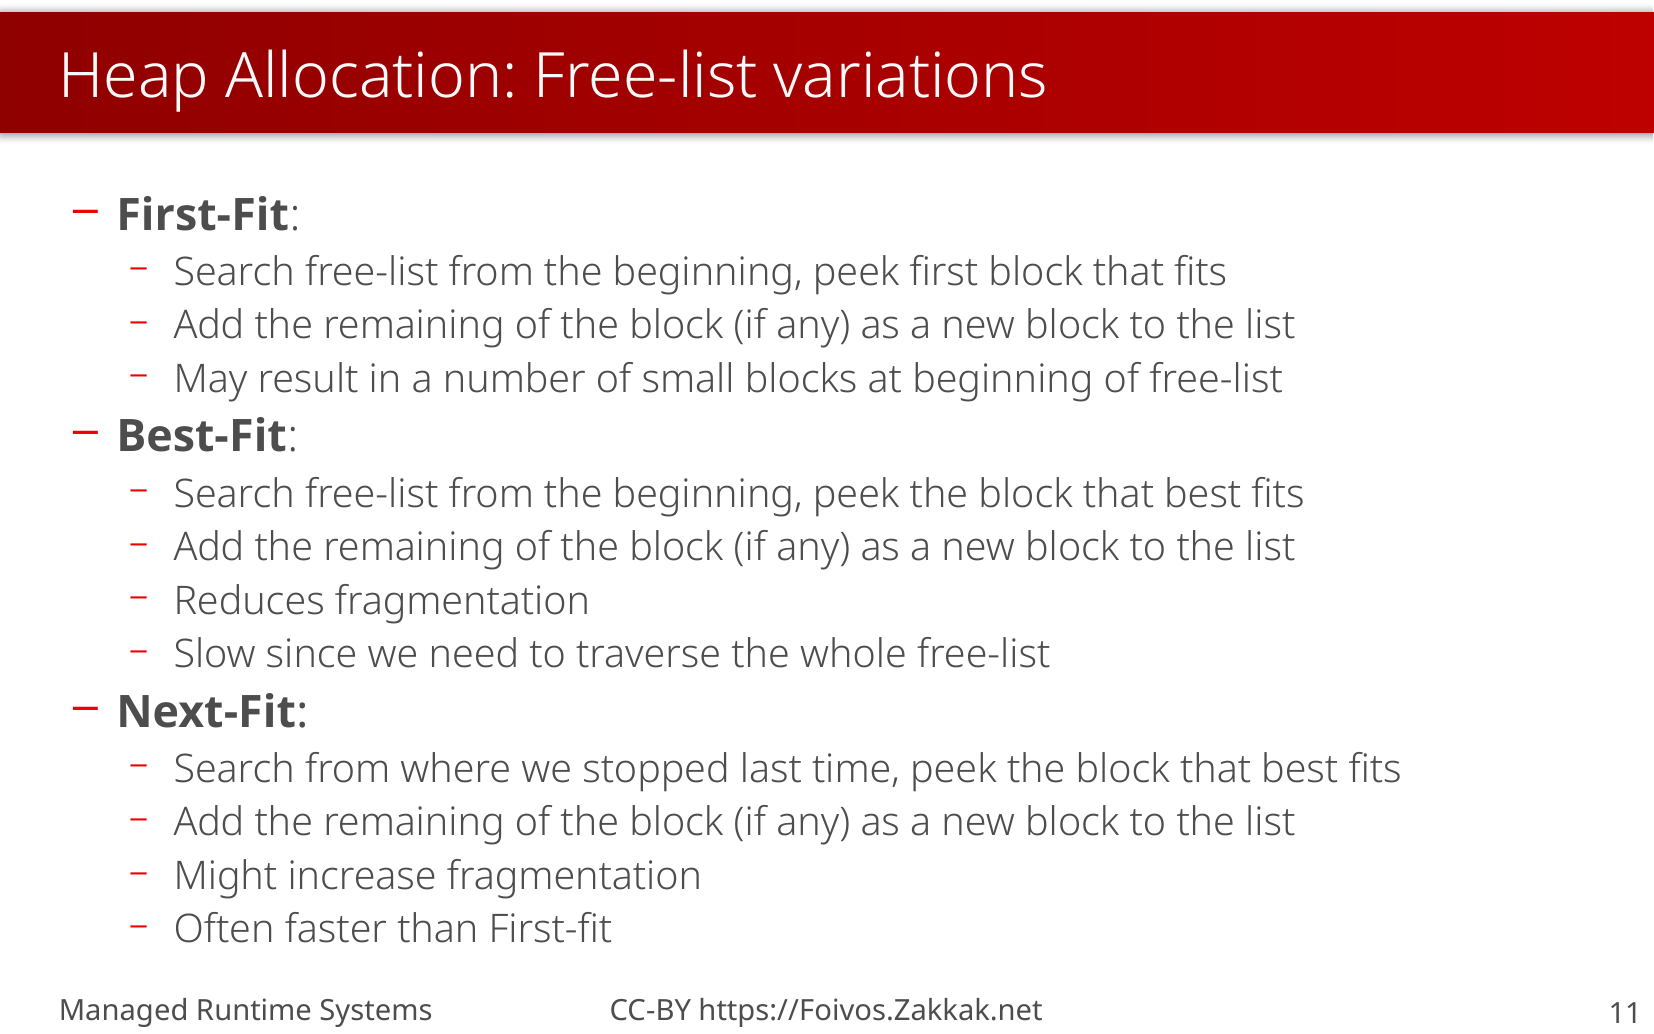

# Heap Allocation: Free-list variations
First-Fit:
Search free-list from the beginning, peek first block that fits
Add the remaining of the block (if any) as a new block to the list
May result in a number of small blocks at beginning of free-list
Best-Fit:
Search free-list from the beginning, peek the block that best fits
Add the remaining of the block (if any) as a new block to the list
Reduces fragmentation
Slow since we need to traverse the whole free-list
Next-Fit:
Search from where we stopped last time, peek the block that best fits
Add the remaining of the block (if any) as a new block to the list
Might increase fragmentation
Often faster than First-fit
Managed Runtime Systems
CC-BY https://Foivos.Zakkak.net
11